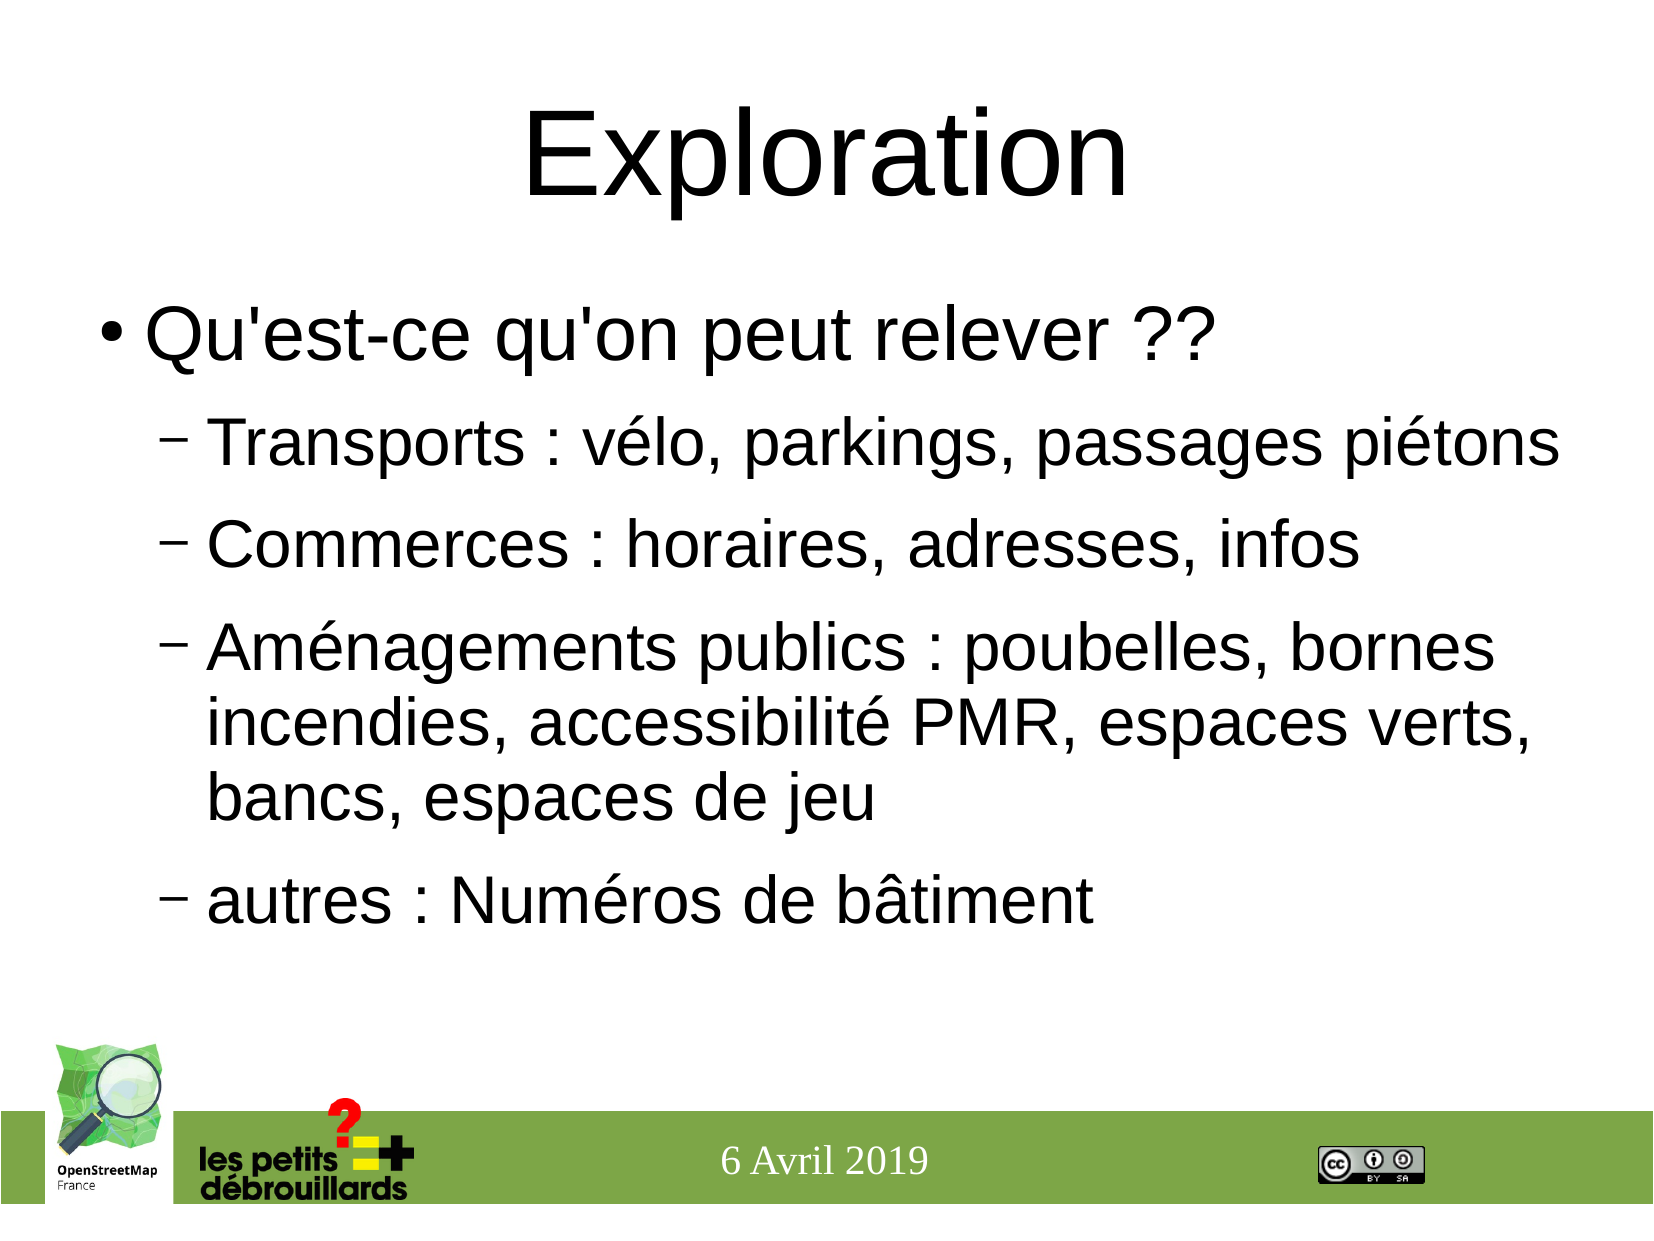

# Exploration
Qu'est-ce qu'on peut relever ??
Transports : vélo, parkings, passages piétons
Commerces : horaires, adresses, infos
Aménagements publics : poubelles, bornes incendies, accessibilité PMR, espaces verts, bancs, espaces de jeu
autres : Numéros de bâtiment